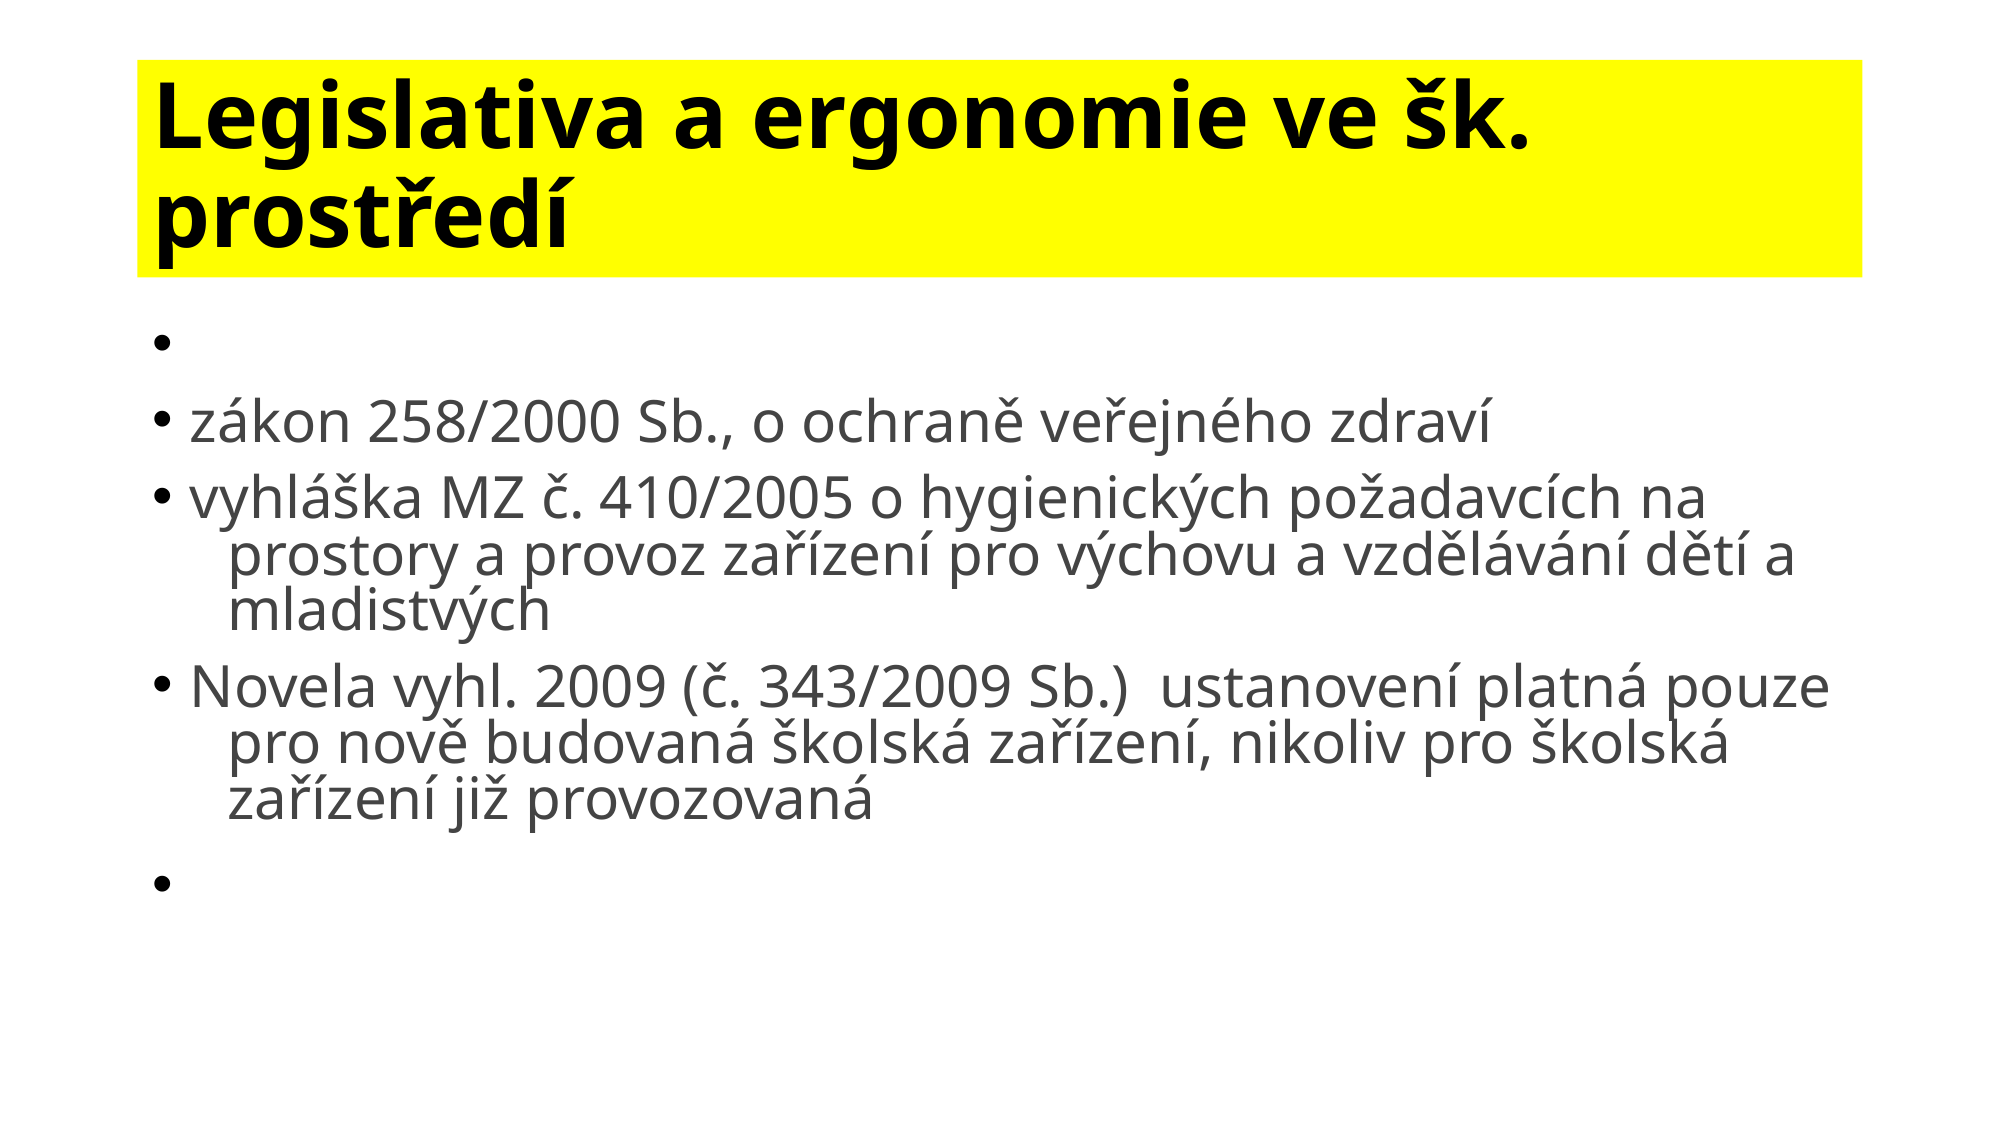

# Legislativa a ergonomie ve šk. prostředí
zákon 258/2000 Sb., o ochraně veřejného zdraví
vyhláška MZ č. 410/2005 o hygienických požadavcích na prostory a provoz zařízení pro výchovu a vzdělávání dětí a mladistvých
Novela vyhl. 2009 (č. 343/2009 Sb.)  ustanovení platná pouze pro nově budovaná školská zařízení, nikoliv pro školská zařízení již provozovaná